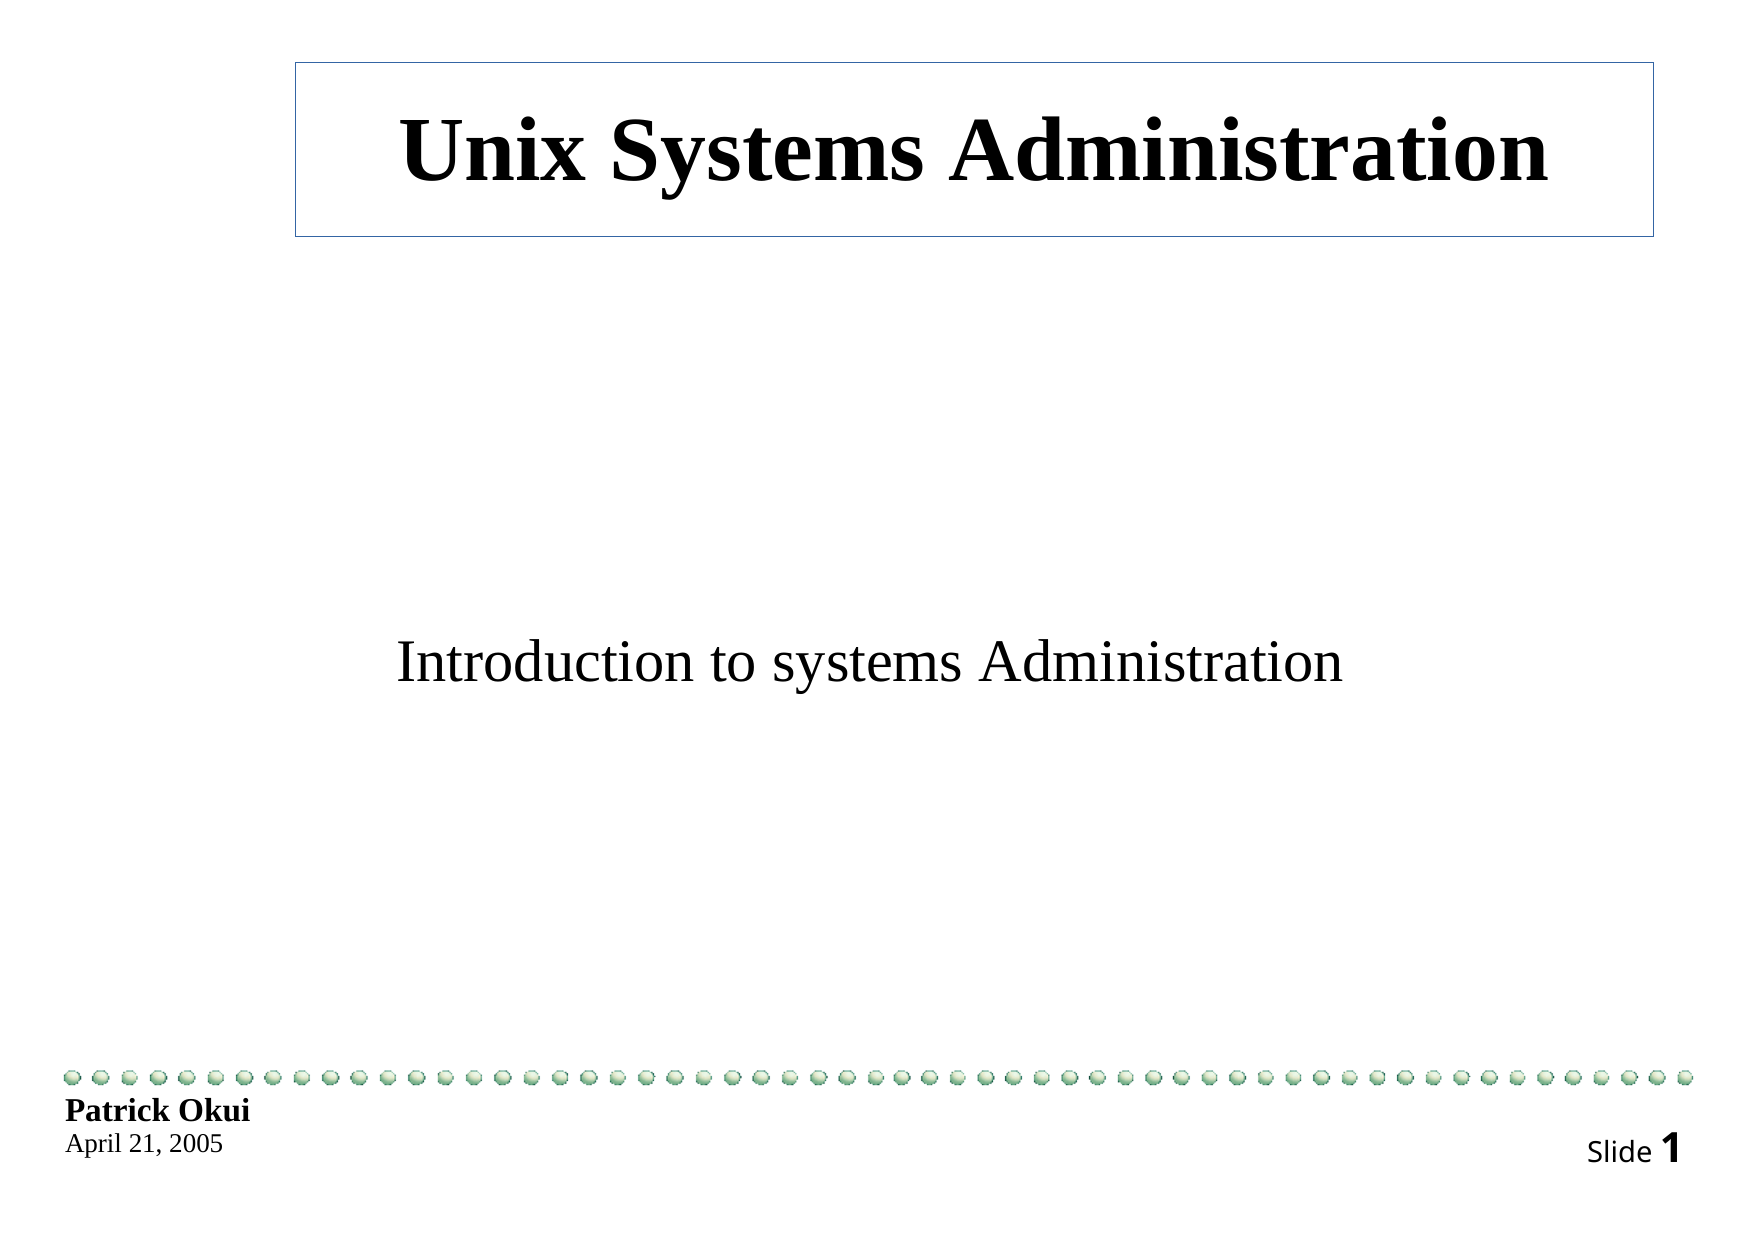

# Unix Systems Administration
Introduction to systems Administration